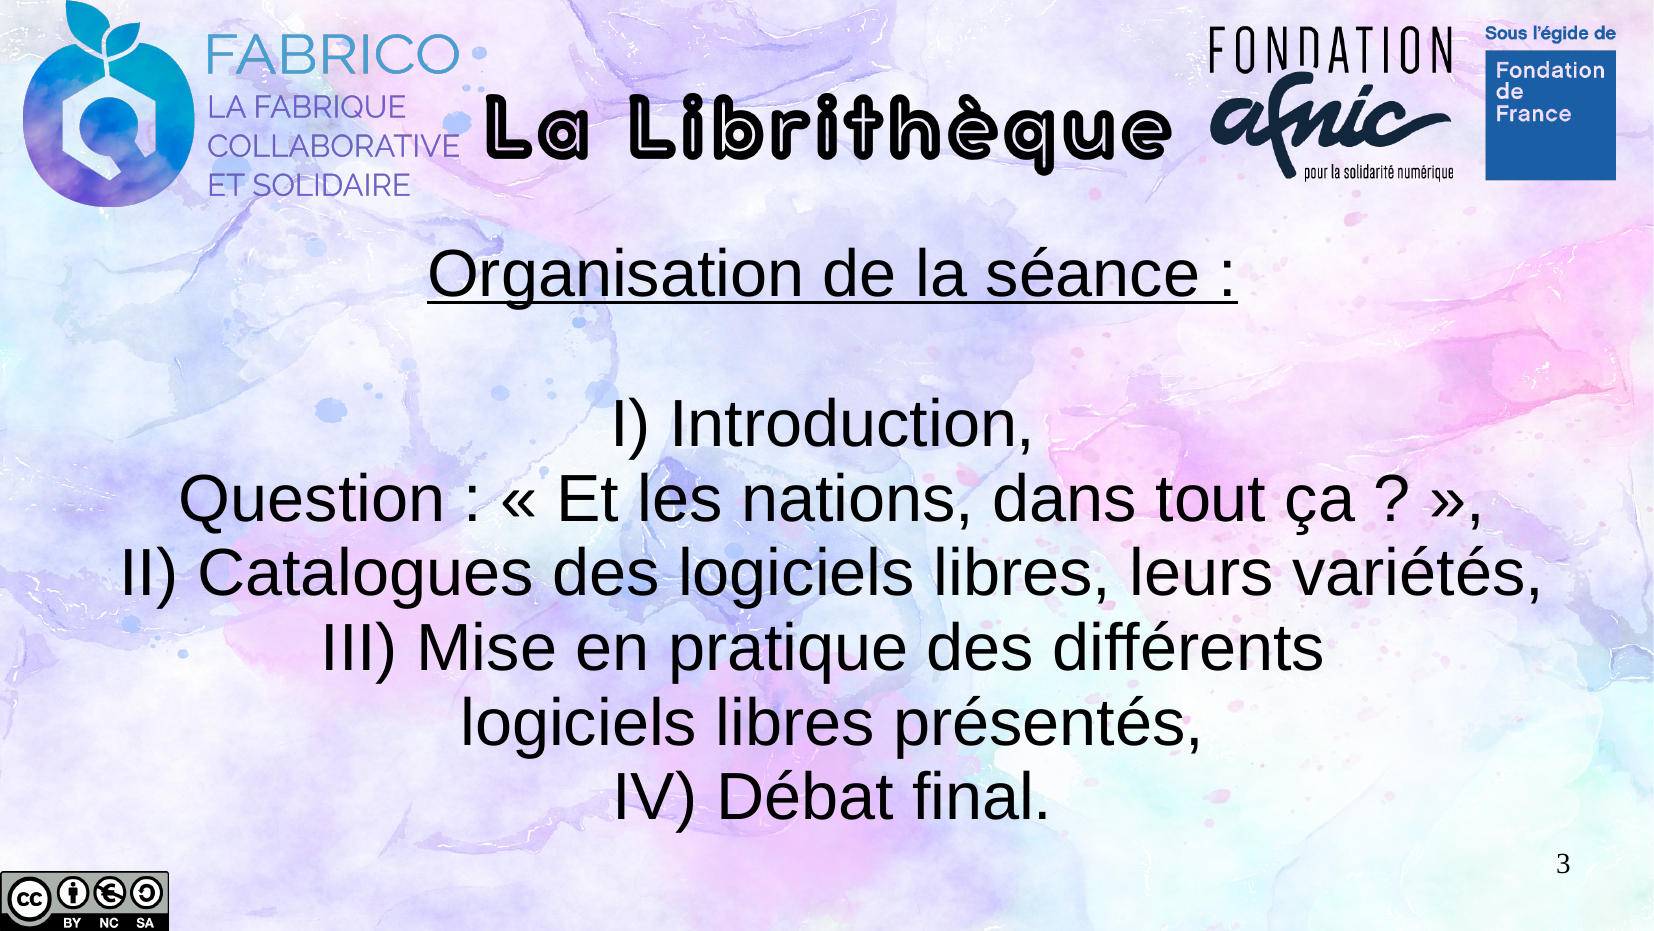

# Organisation de la séance :
I) Introduction,
Question : « Et les nations, dans tout ça ? »,
II) Catalogues des logiciels libres, leurs variétés,
III) Mise en pratique des différents
logiciels libres présentés,
IV) Débat final.
3